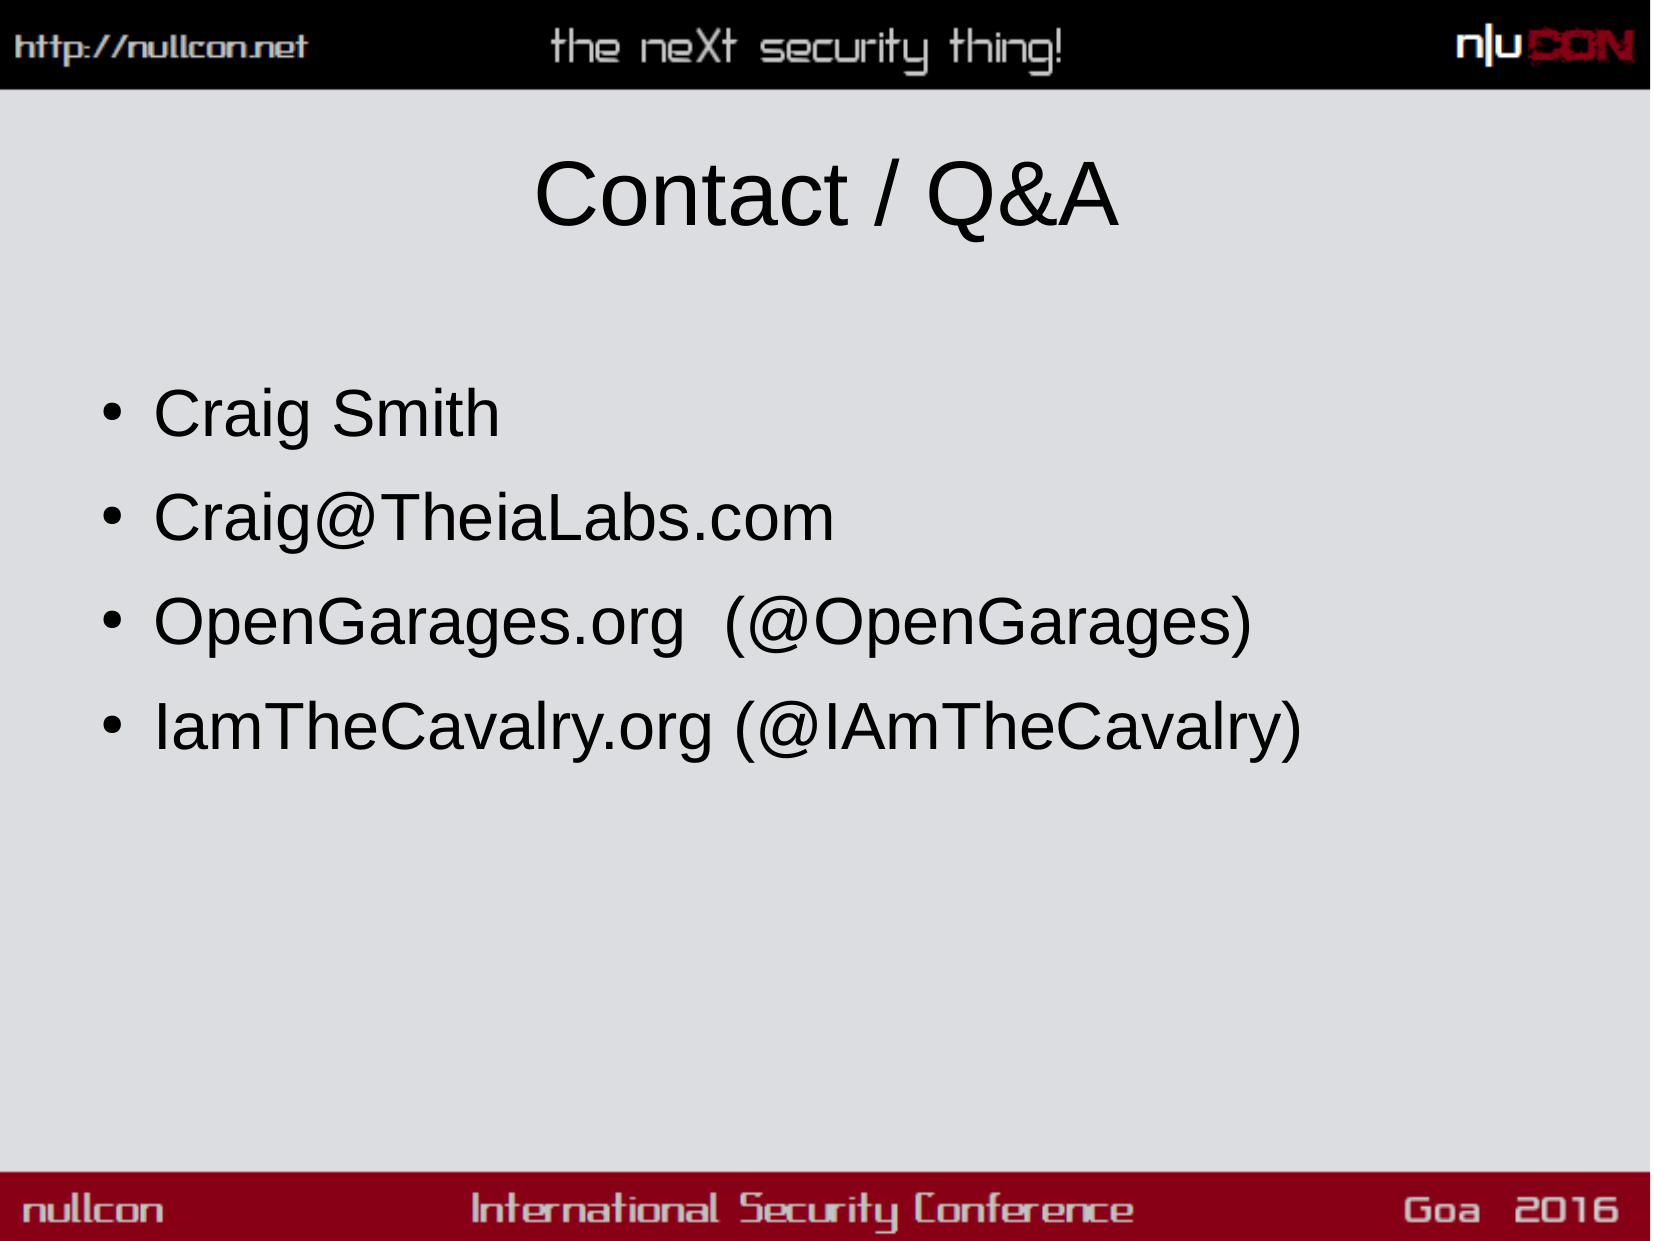

# Contact / Q&A
Craig Smith
Craig@TheiaLabs.com
OpenGarages.org (@OpenGarages)
IamTheCavalry.org (@IAmTheCavalry)